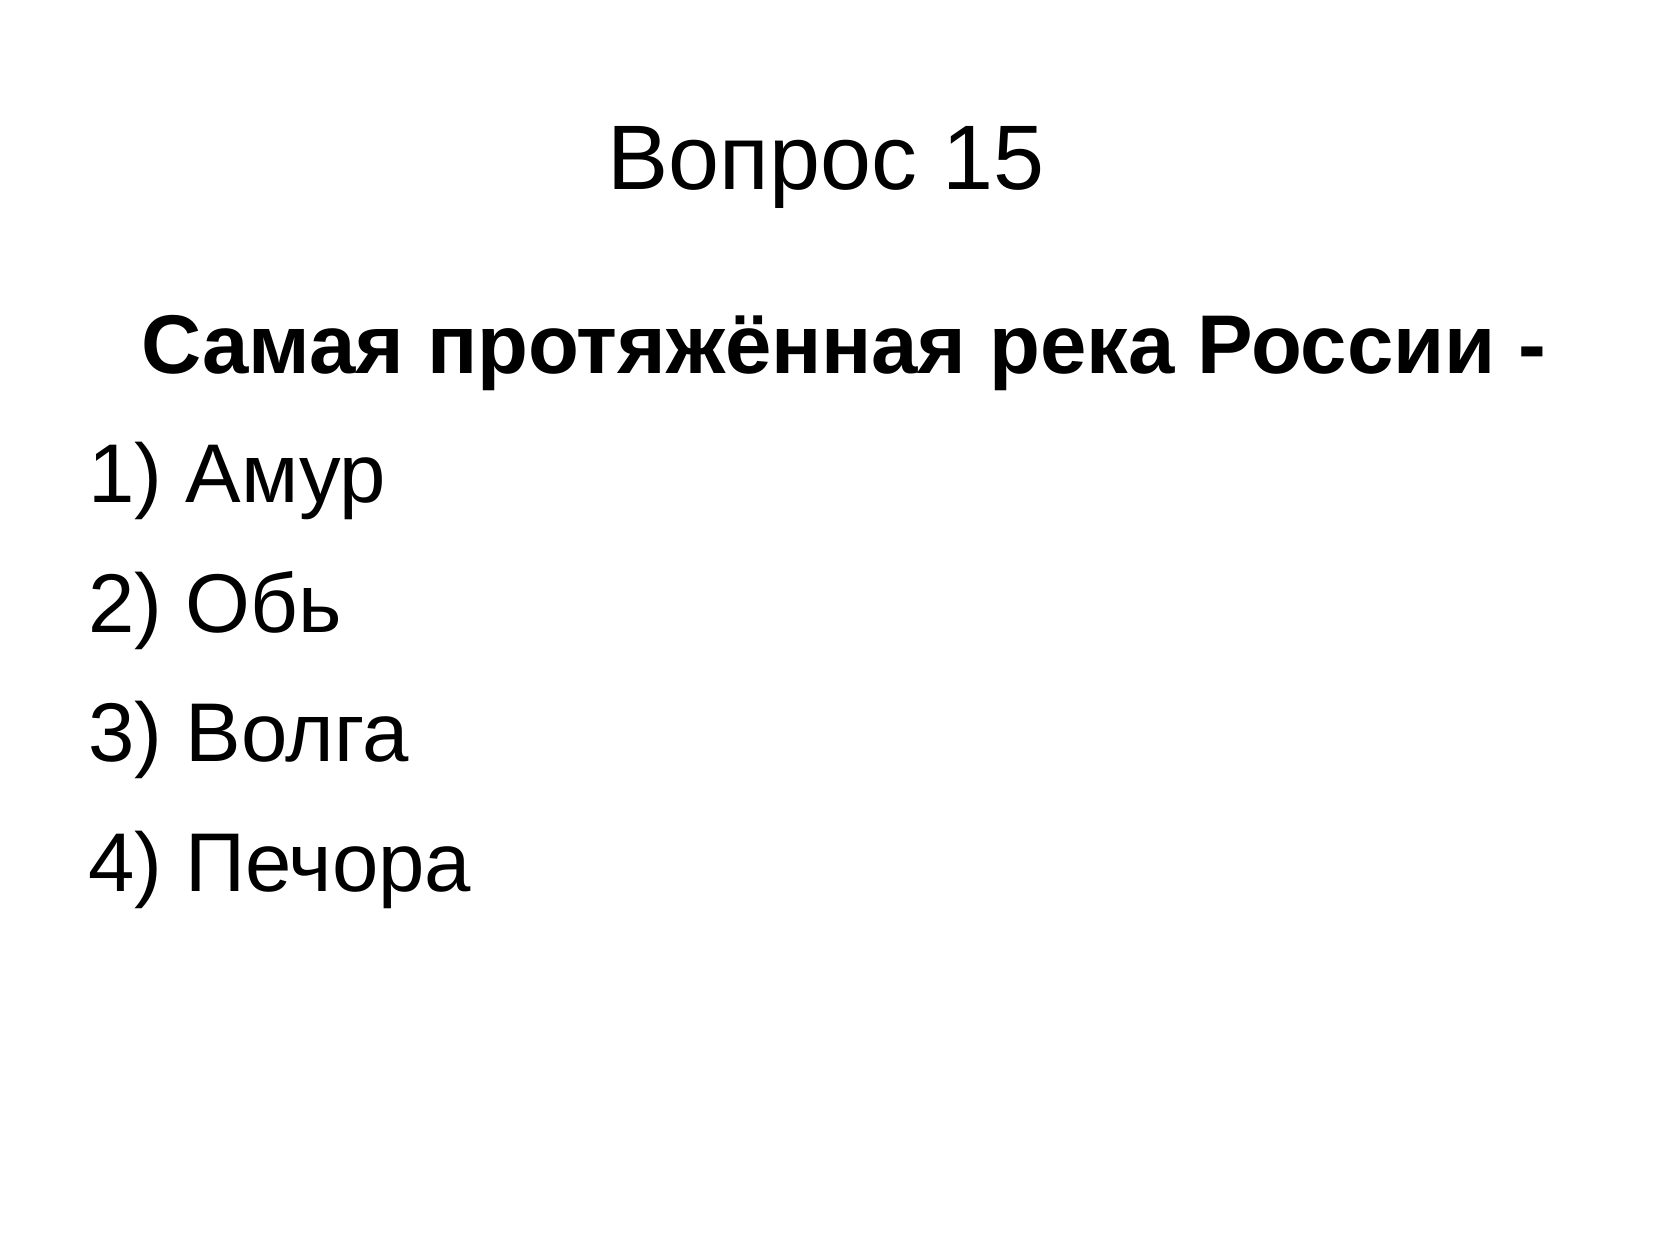

# Вопрос 15
Самая протяжённая река России -
1) Амур
2) Обь
3) Волга
4) Печора